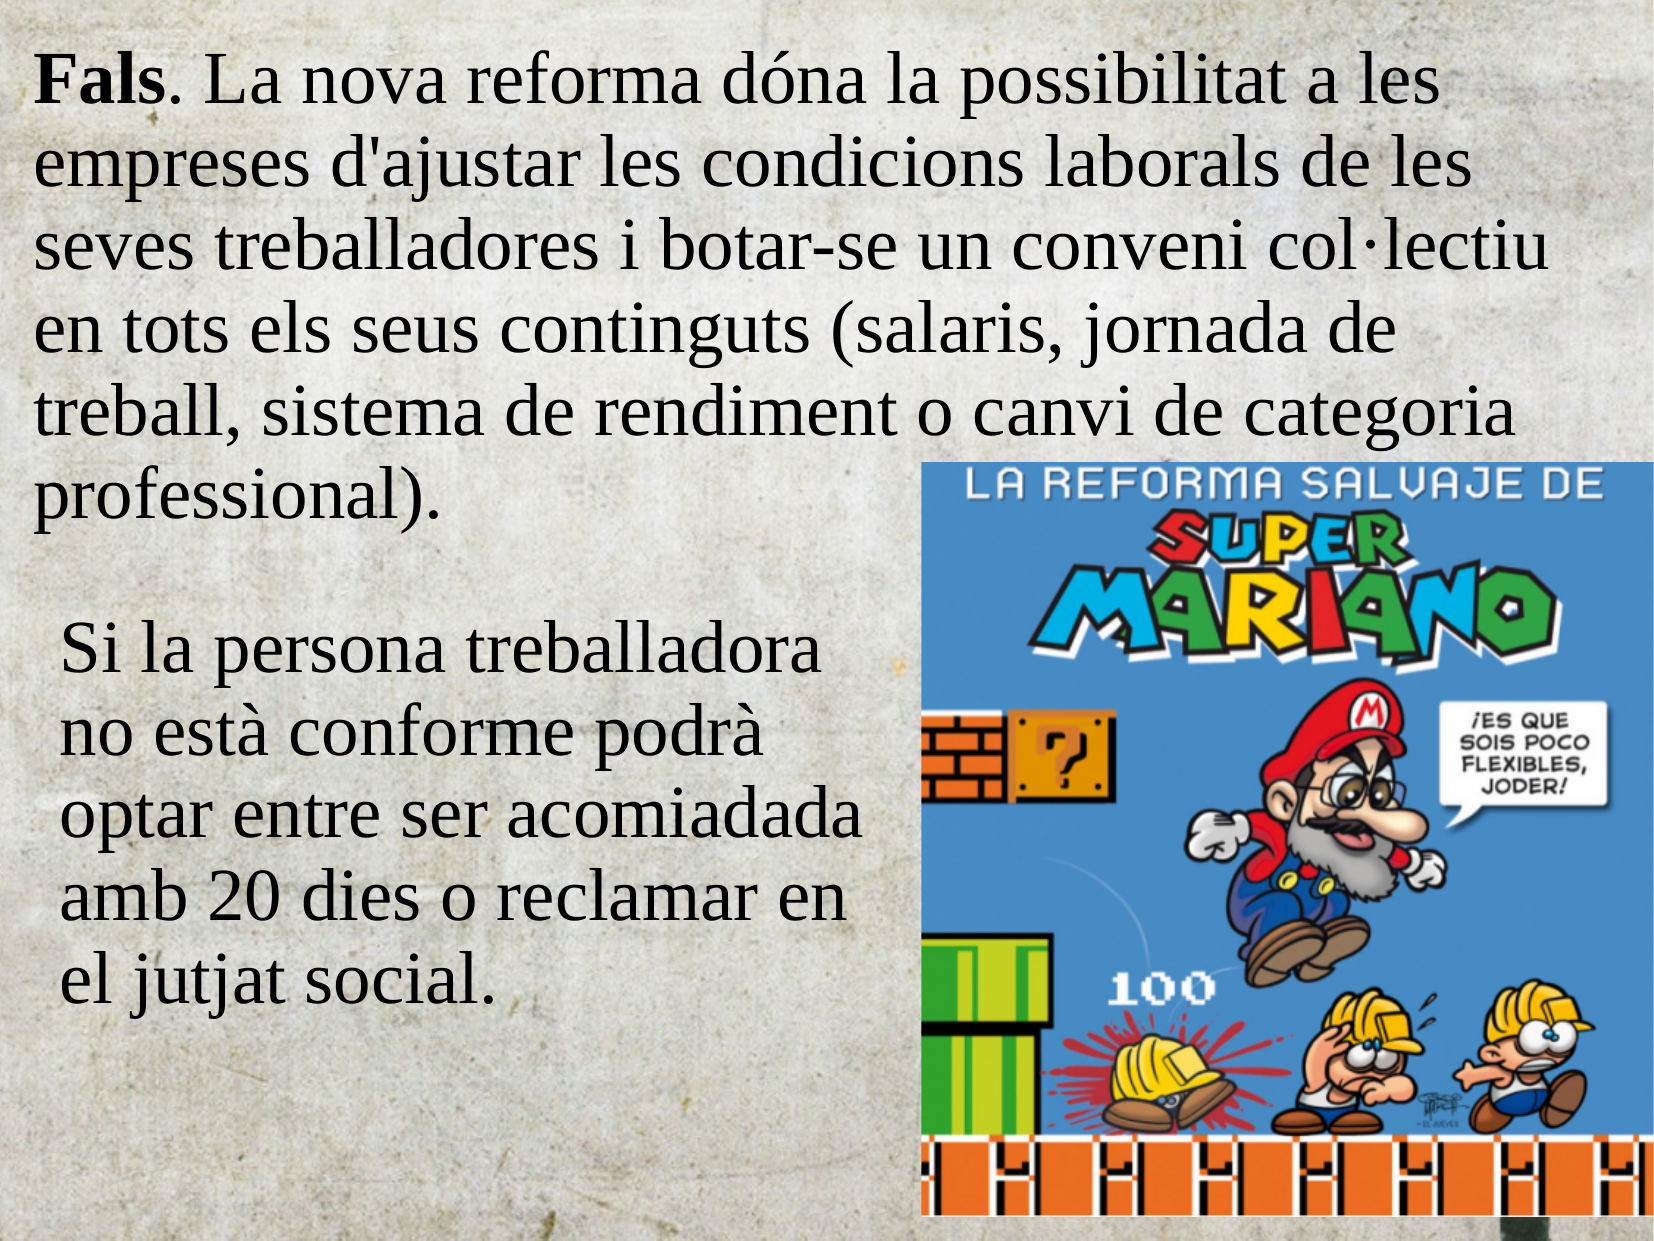

# Fals. La nova reforma dóna la possibilitat a les empreses d'ajustar les condicions laborals de les seves treballadores i botar-se un conveni col·lectiu en tots els seus continguts (salaris, jornada de treball, sistema de rendiment o canvi de categoria professional).
Si la persona treballadora no està conforme podrà optar entre ser acomiadada amb 20 dies o reclamar en el jutjat social.